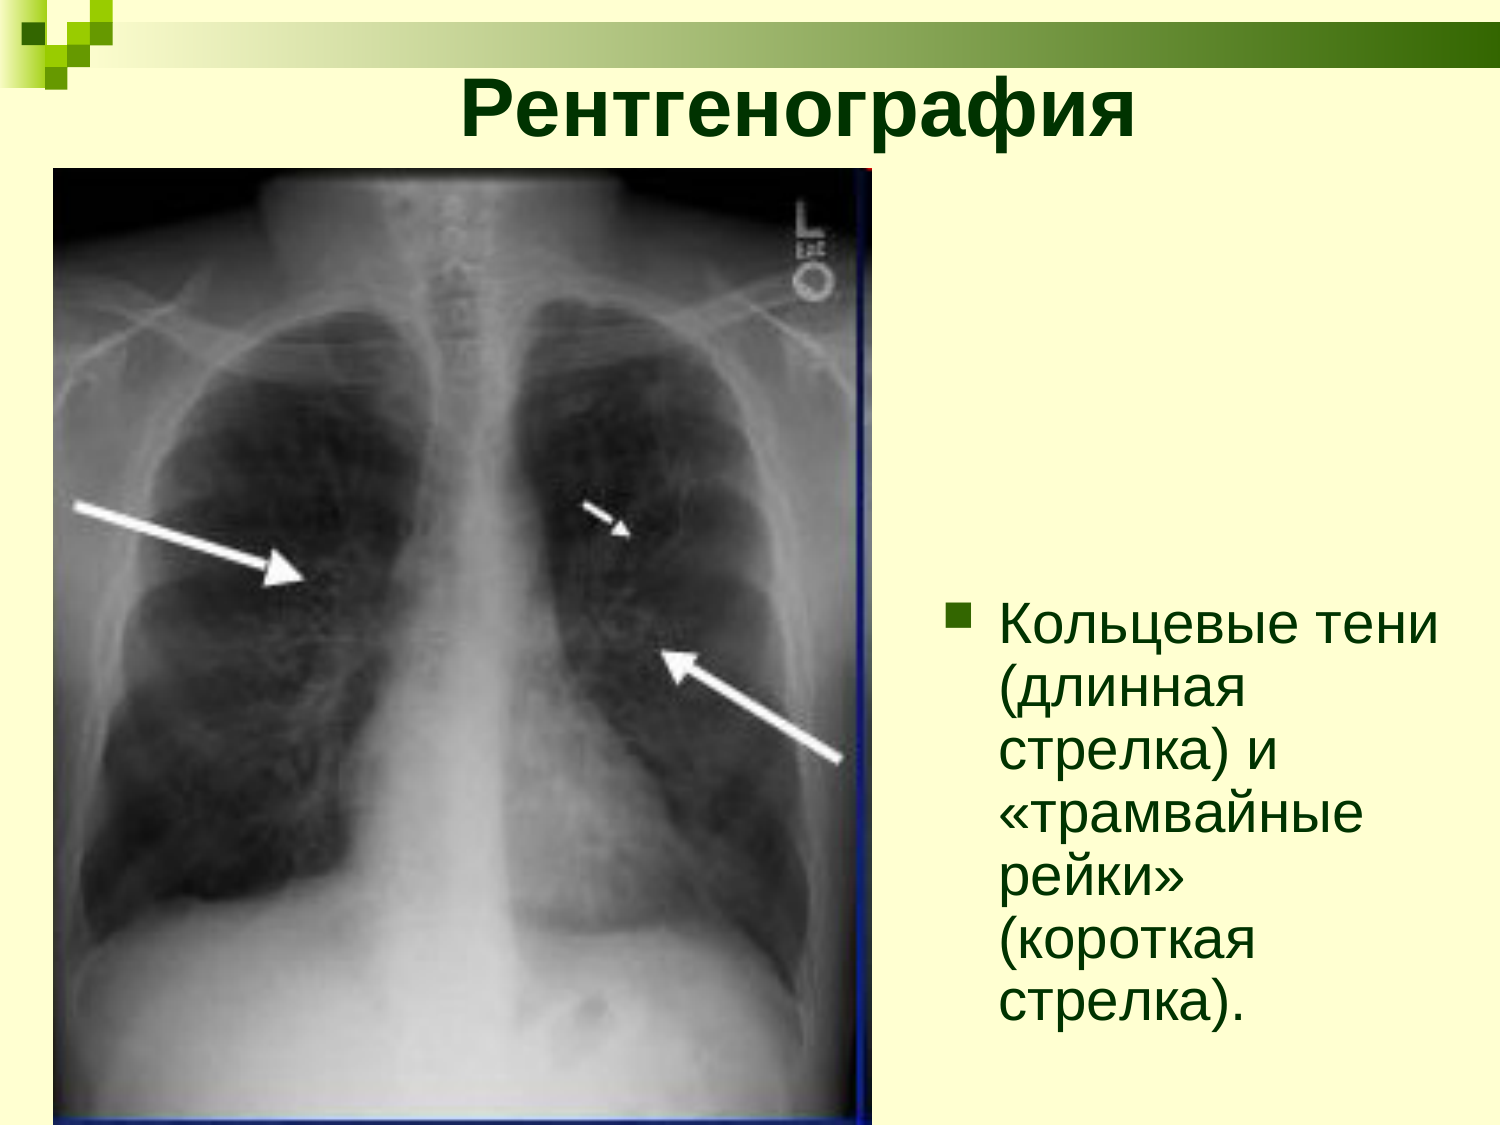

# Рентгенография
Кольцевые тени (длинная стрелка) и «трамвайные рейки» (короткая стрелка).